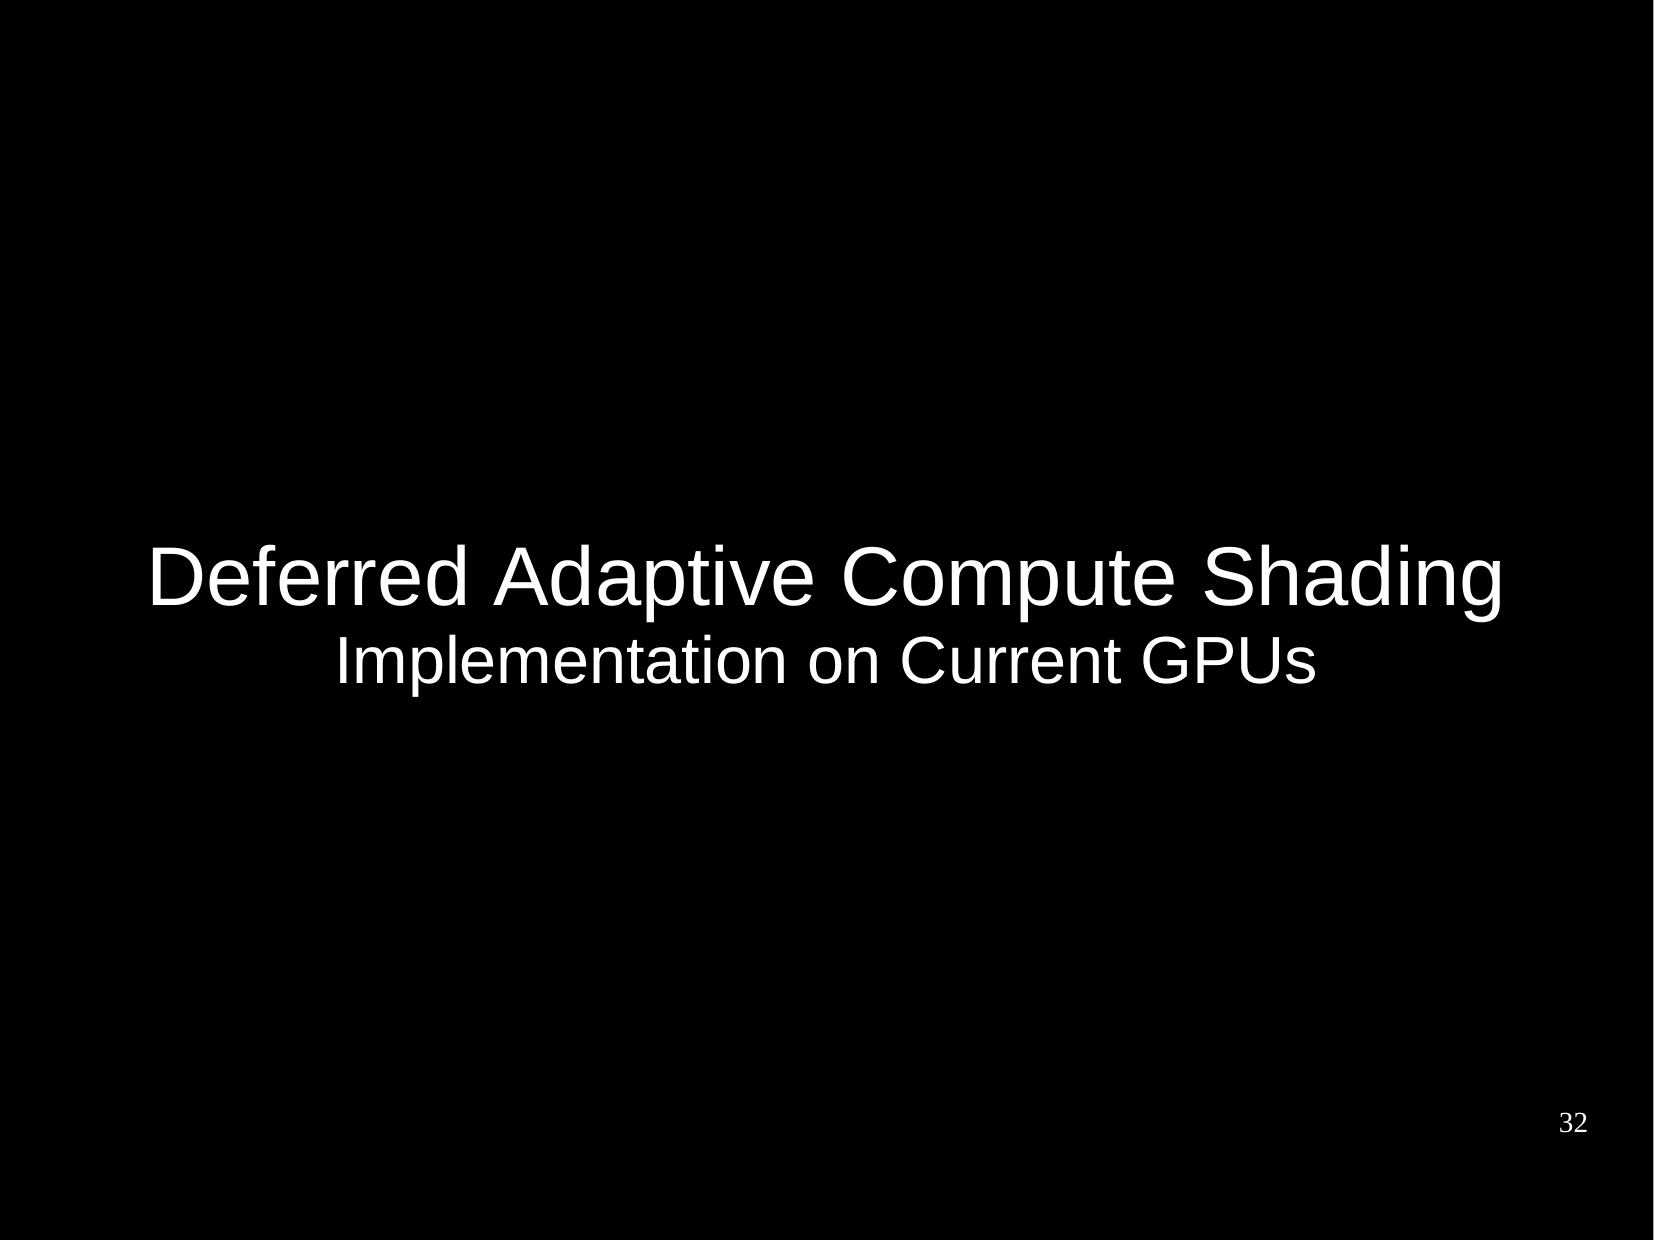

# Deferred Adaptive Compute Shading Implementation on Current GPUs
32